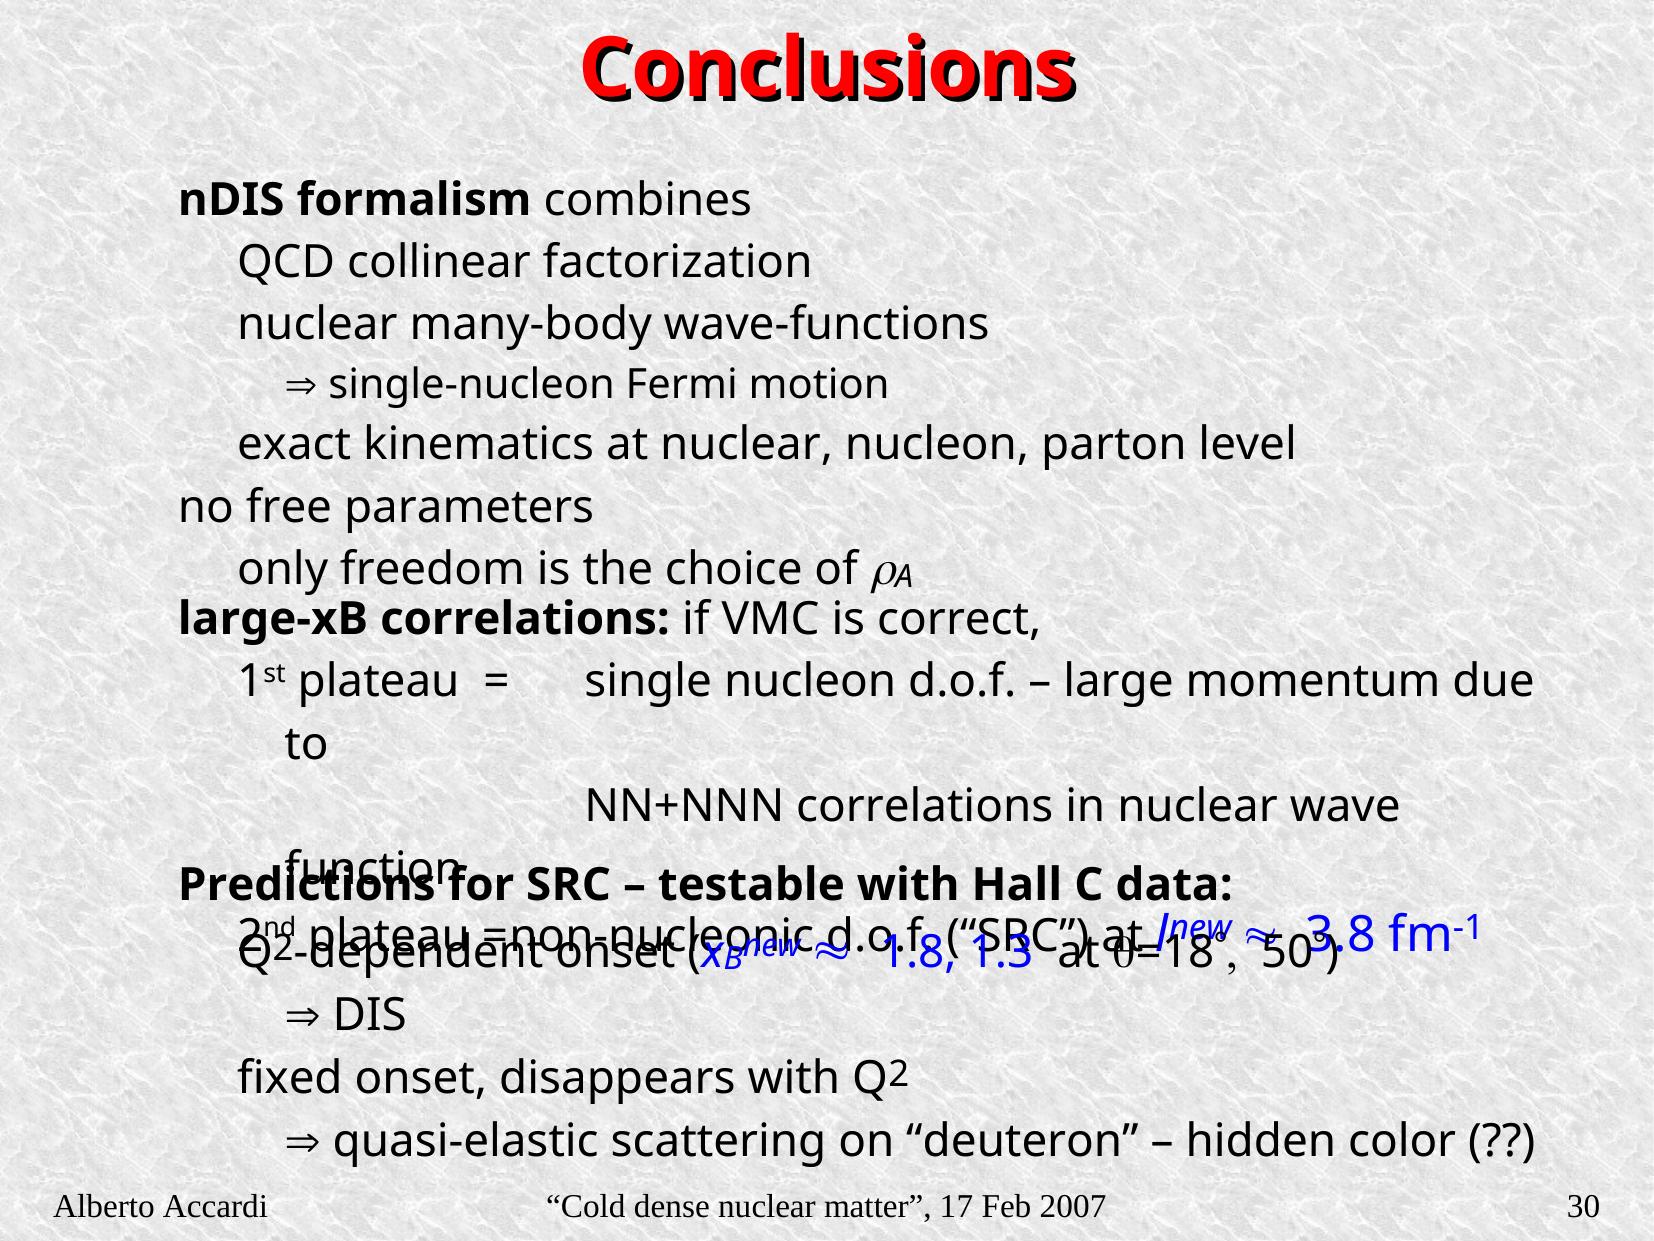

Conclusions
nDIS formalism combines
QCD collinear factorization
nuclear many-body wave-functions
 single-nucleon Fermi motion
exact kinematics at nuclear, nucleon, parton level
no free parameters
only freedom is the choice of rA
large-xB correlations: if VMC is correct,
1st plateau = 	single nucleon d.o.f. – large momentum due to
				NN+NNN correlations in nuclear wave function
2nd plateau =	non-nucleonic d.o.f. (“SRC”) at lnew  3.8 fm-1
large-xB correlations: if VMC is correct,
1st plateau = 	single nucleon d.o.f. – large momentum due to
				NN+NNN correlations in nuclear wave function
2nd plateau =	non-nucleonic d.o.f. (“SRC”) at lnew  3.8 fm-1
Predictions for SRC – testable with Hall C data:
Q2-dependent onset (xBnew  1.8, 1.3 at q=18, 50)
 DIS
fixed onset, disappears with Q2
 quasi-elastic scattering on “deuteron” – hidden color (??)
Predictions for SRC – testable with Hall C data:
Q2-dependent onset (xBnew  1.8, 1.3 at q=18, 50)
 DIS
fixed onset, disappears with Q2
 quasi-elastic scattering on “deuteron” – hidden color (??)
Alberto Accardi
Hot Quarks 2006
30